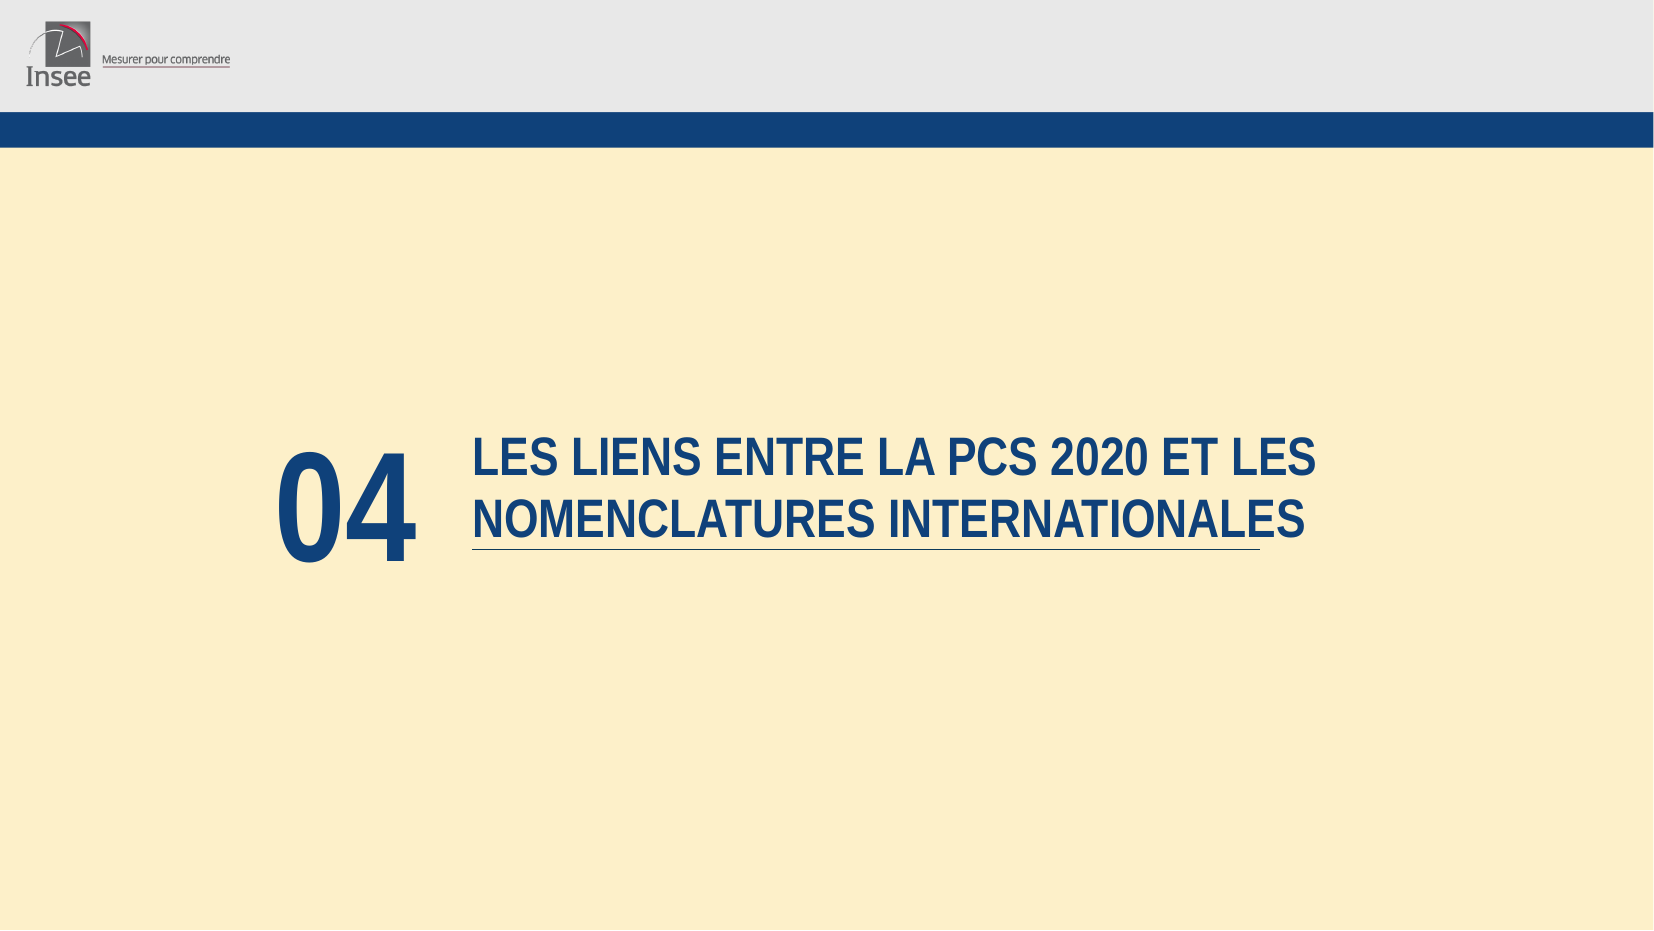

04
# Les liens entre la pcs 2020 et les nomenclatures internationales